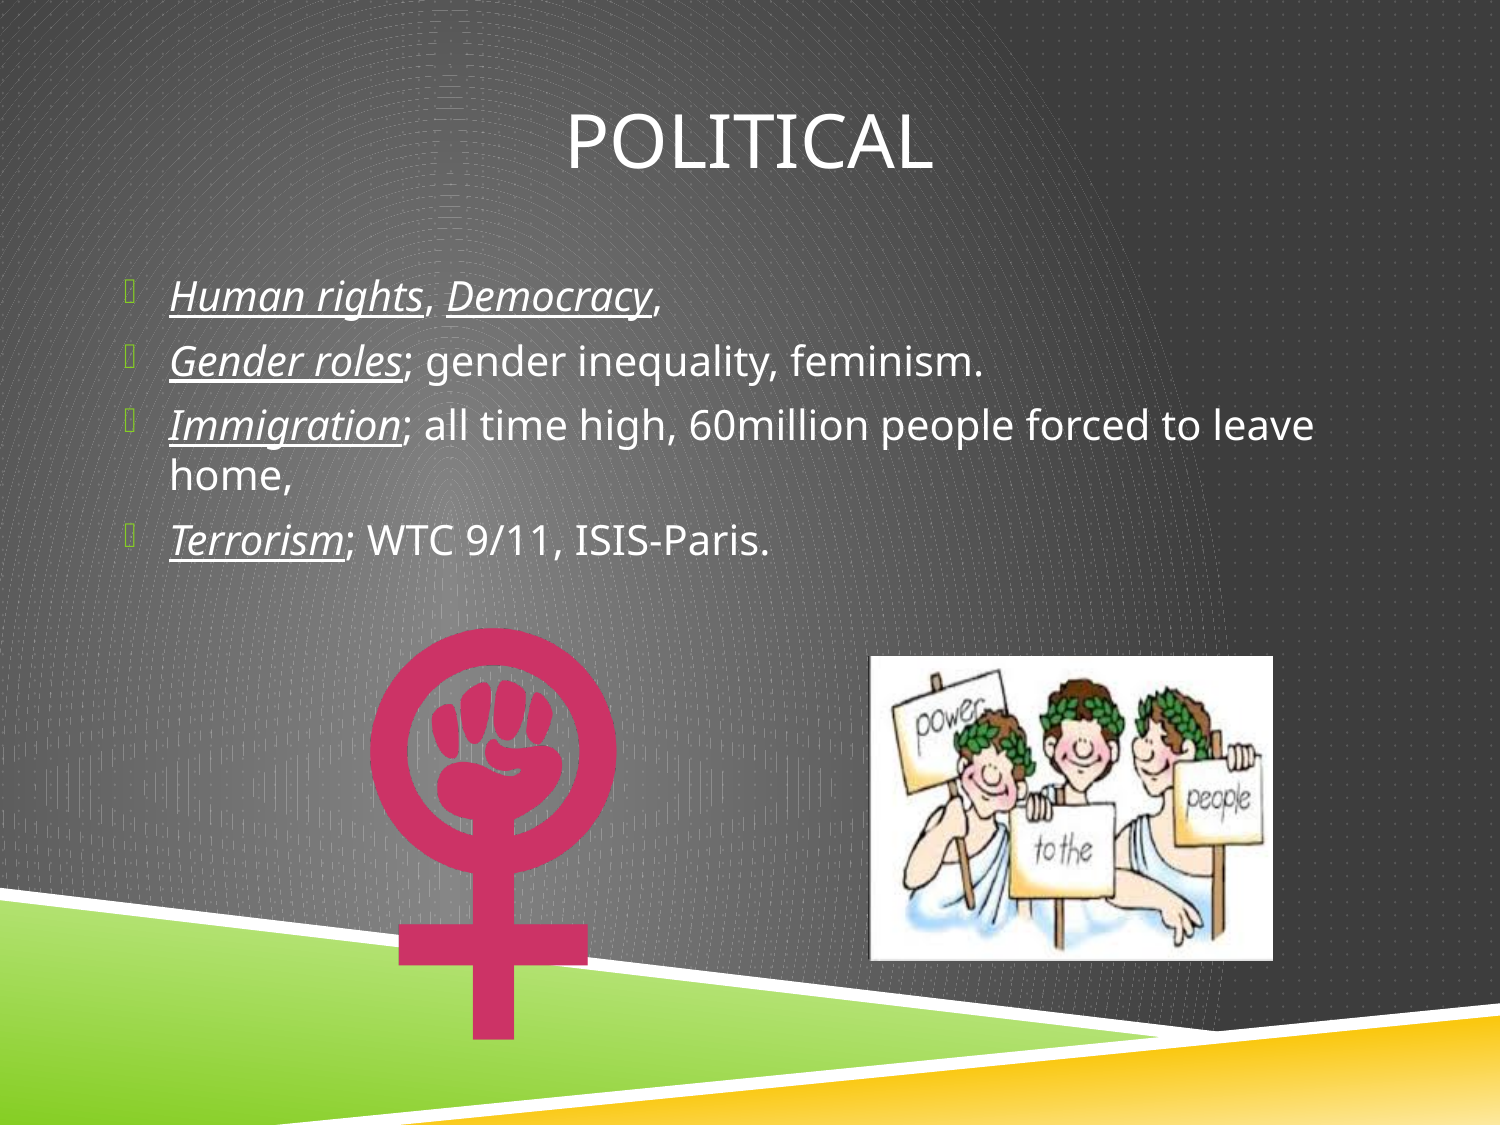

# POLITICAL
Human rights, Democracy,
Gender roles; gender inequality, feminism.
Immigration; all time high, 60million people forced to leave home,
Terrorism; WTC 9/11, ISIS-Paris.